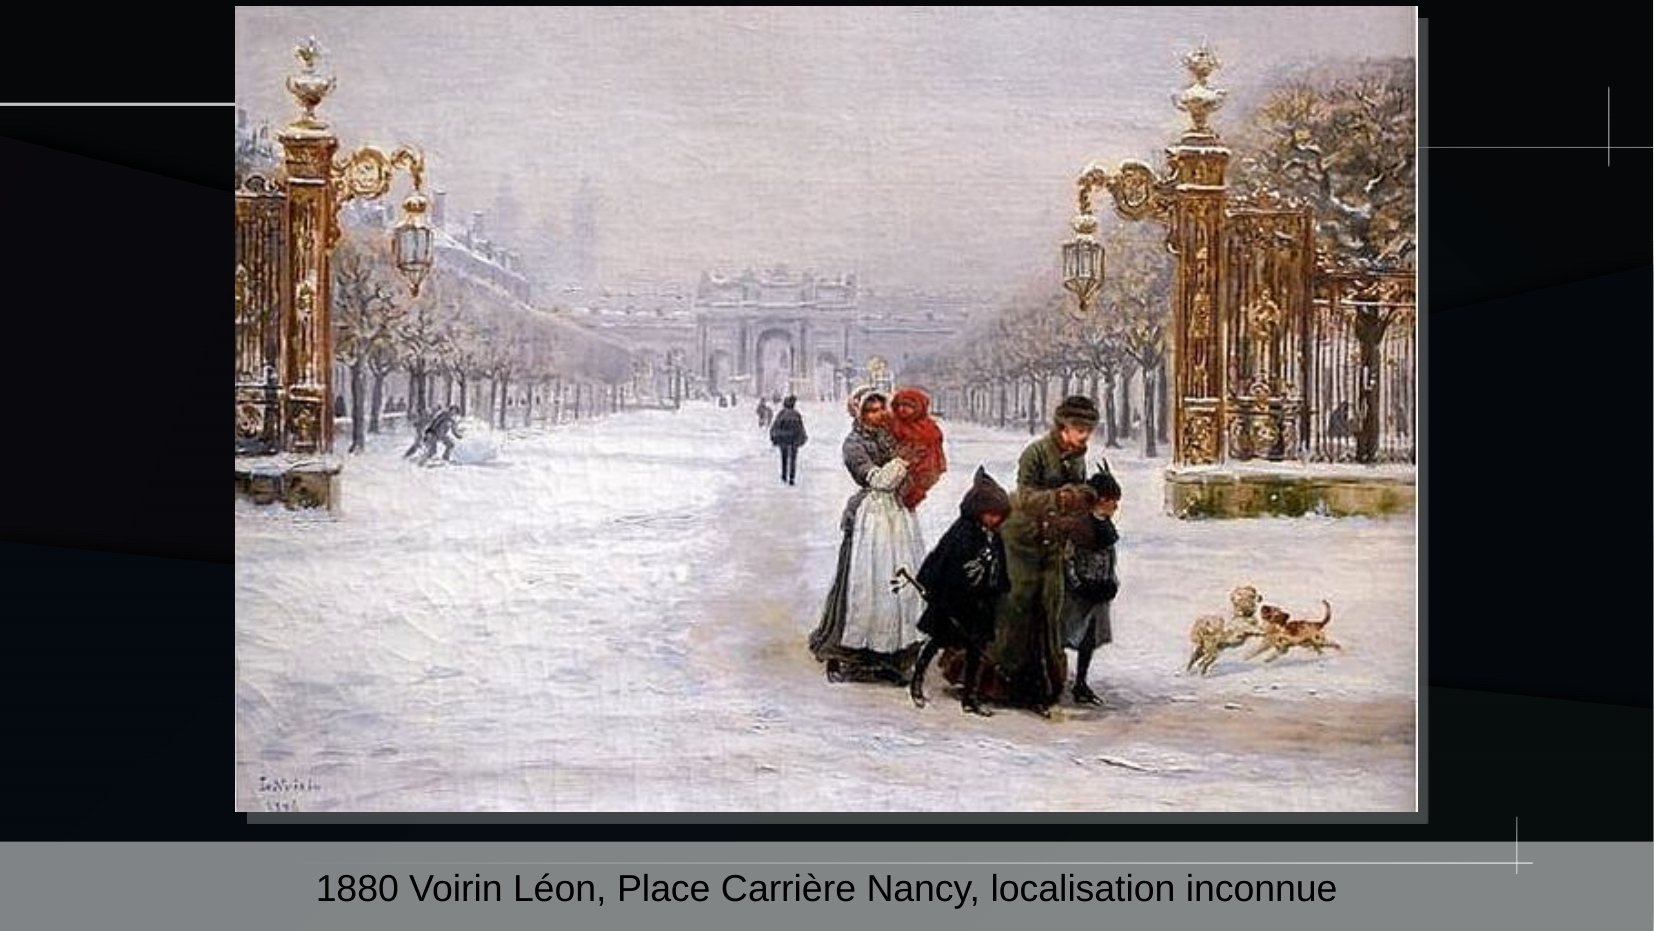

1880 Voirin Léon, Place Carrière Nancy, localisation inconnue